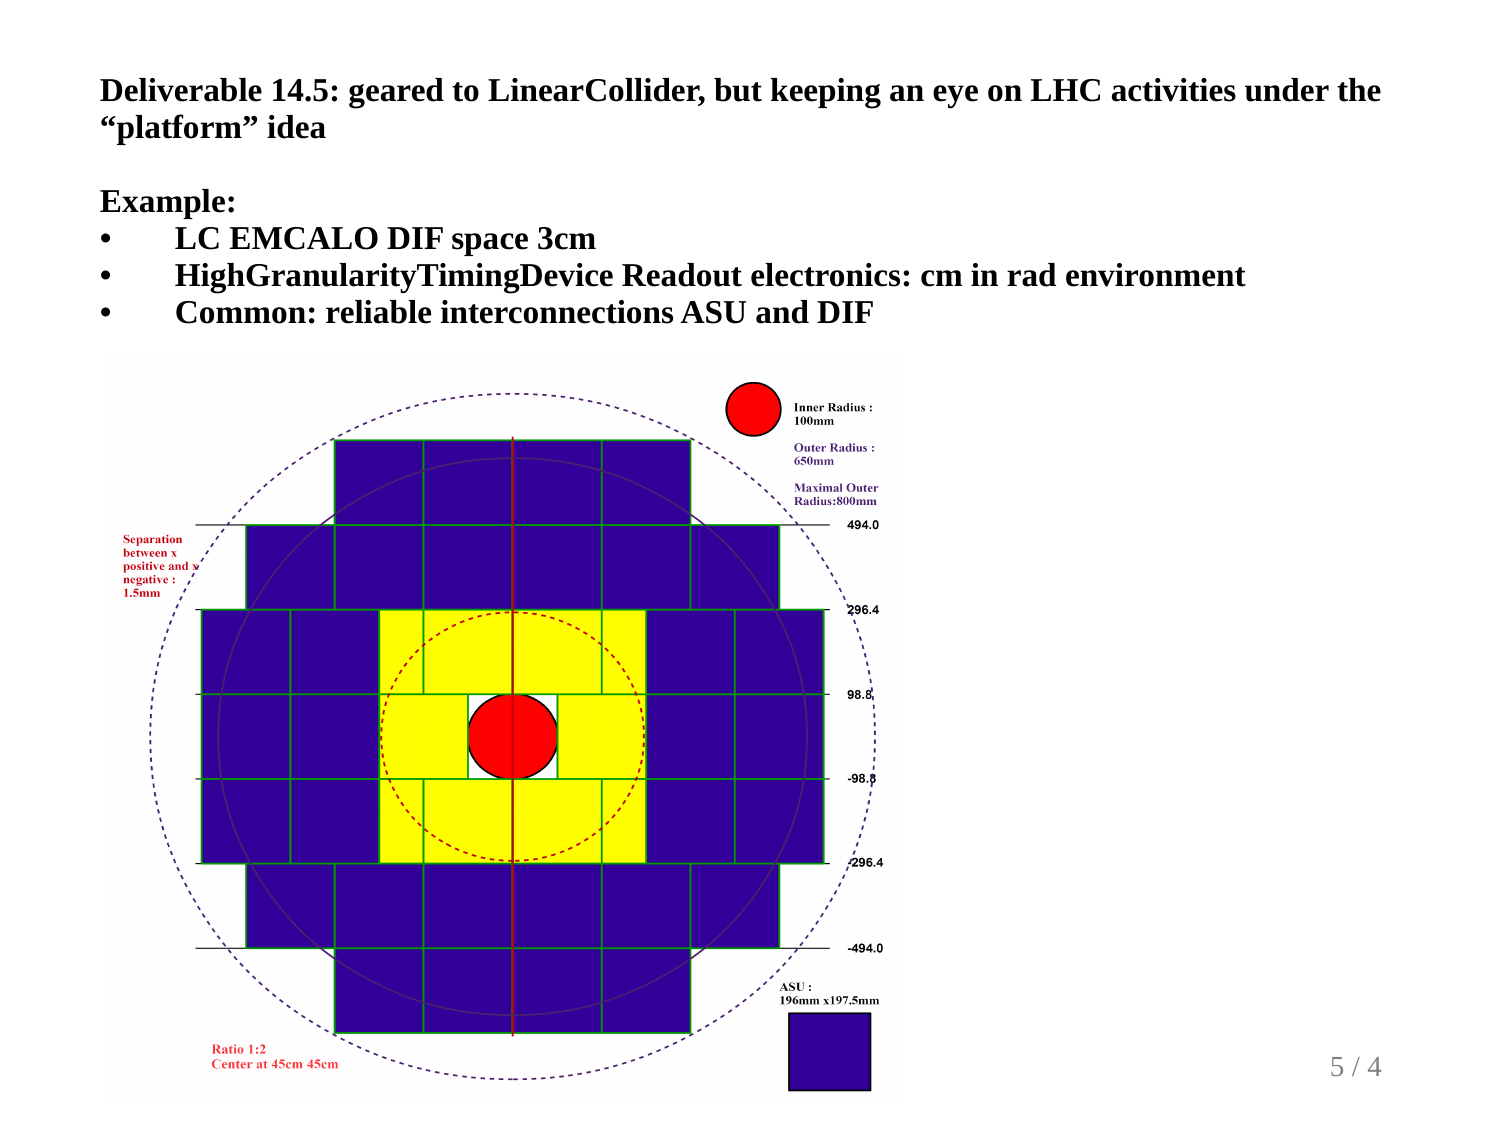

Deliverable 14.5: geared to LinearCollider, but keeping an eye on LHC activities under the “platform” idea
Example:
•	LC EMCALO DIF space 3cm
•	HighGranularityTimingDevice Readout electronics: cm in rad environment
•	Common: reliable interconnections ASU and DIF
5